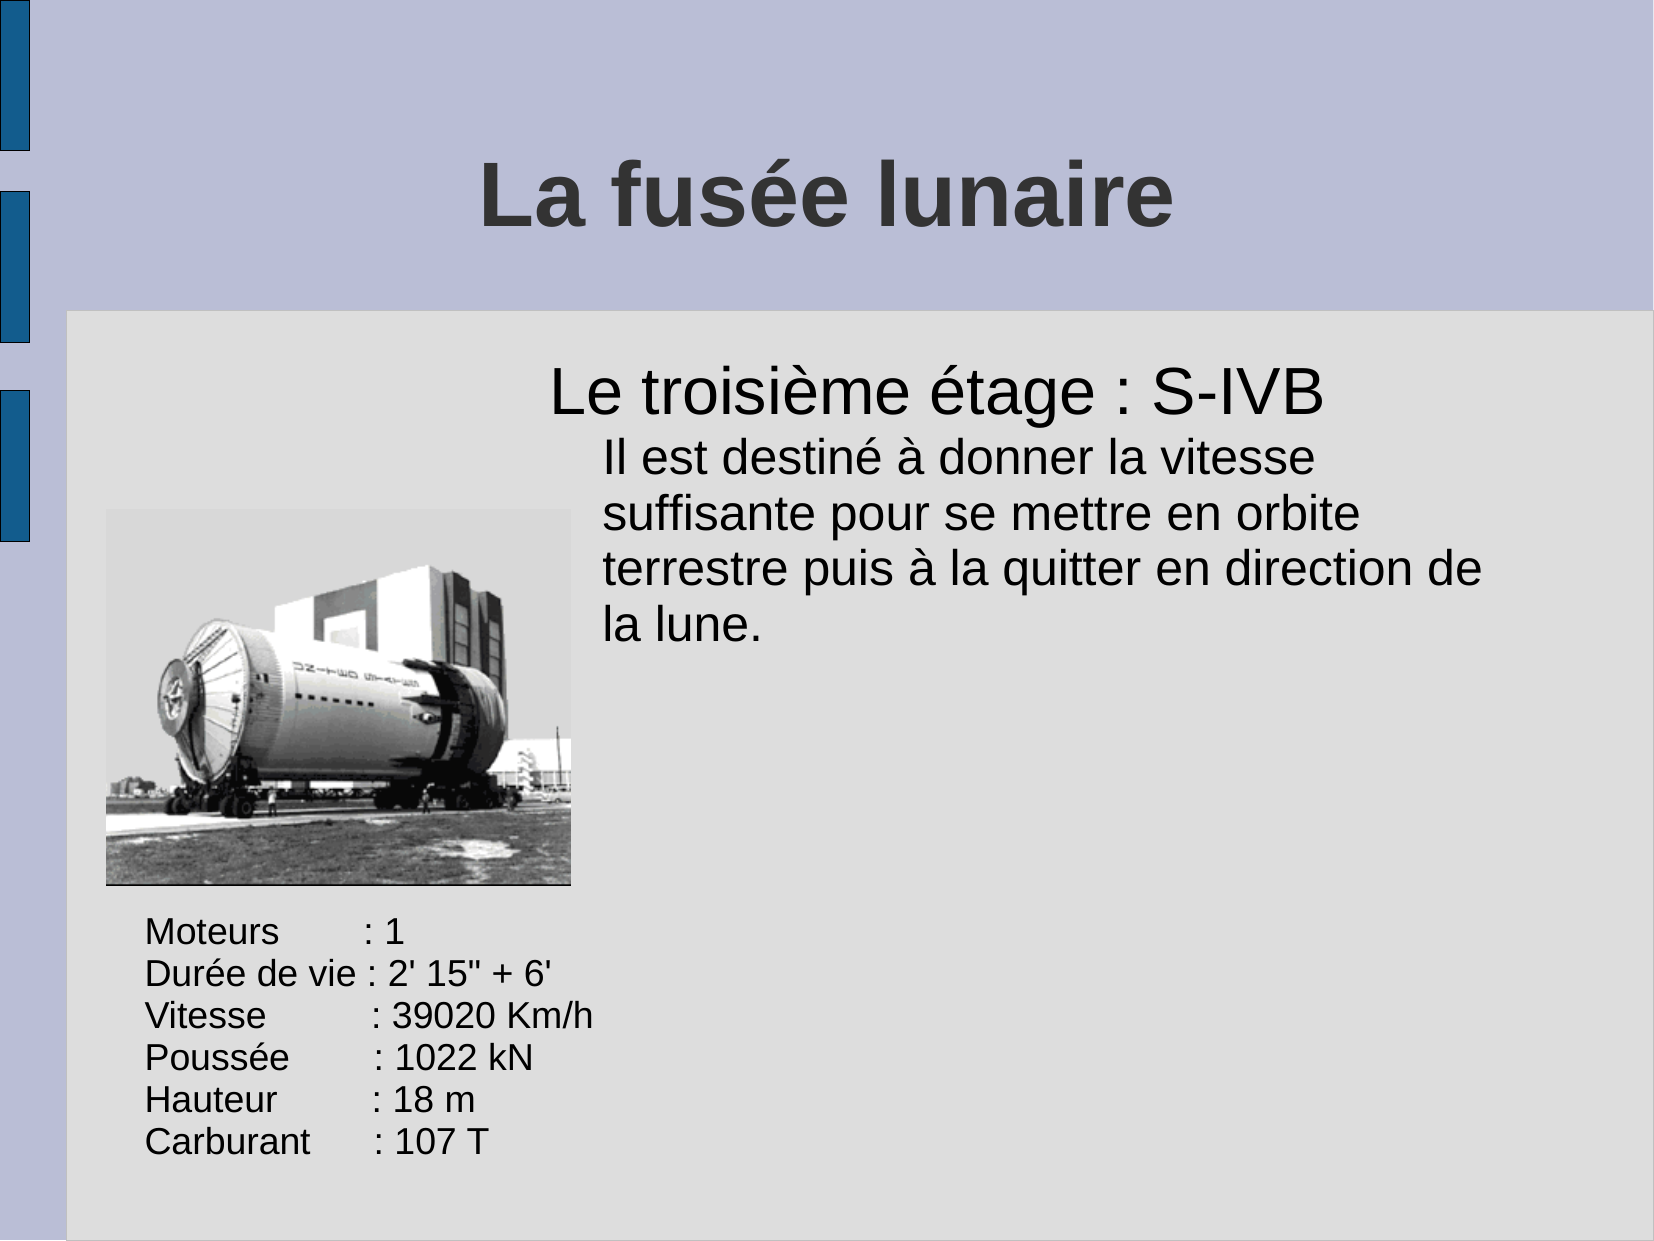

La fusée lunaire
# Le troisième étage : S-IVB Il est destiné à donner la vitesse suffisante pour se mettre en orbite terrestre puis à la quitter en direction de la lune.
Moteurs : 1
Durée de vie : 2' 15" + 6'
Vitesse : 39020 Km/h
Poussée : 1022 kN
Hauteur : 18 m
Carburant : 107 T